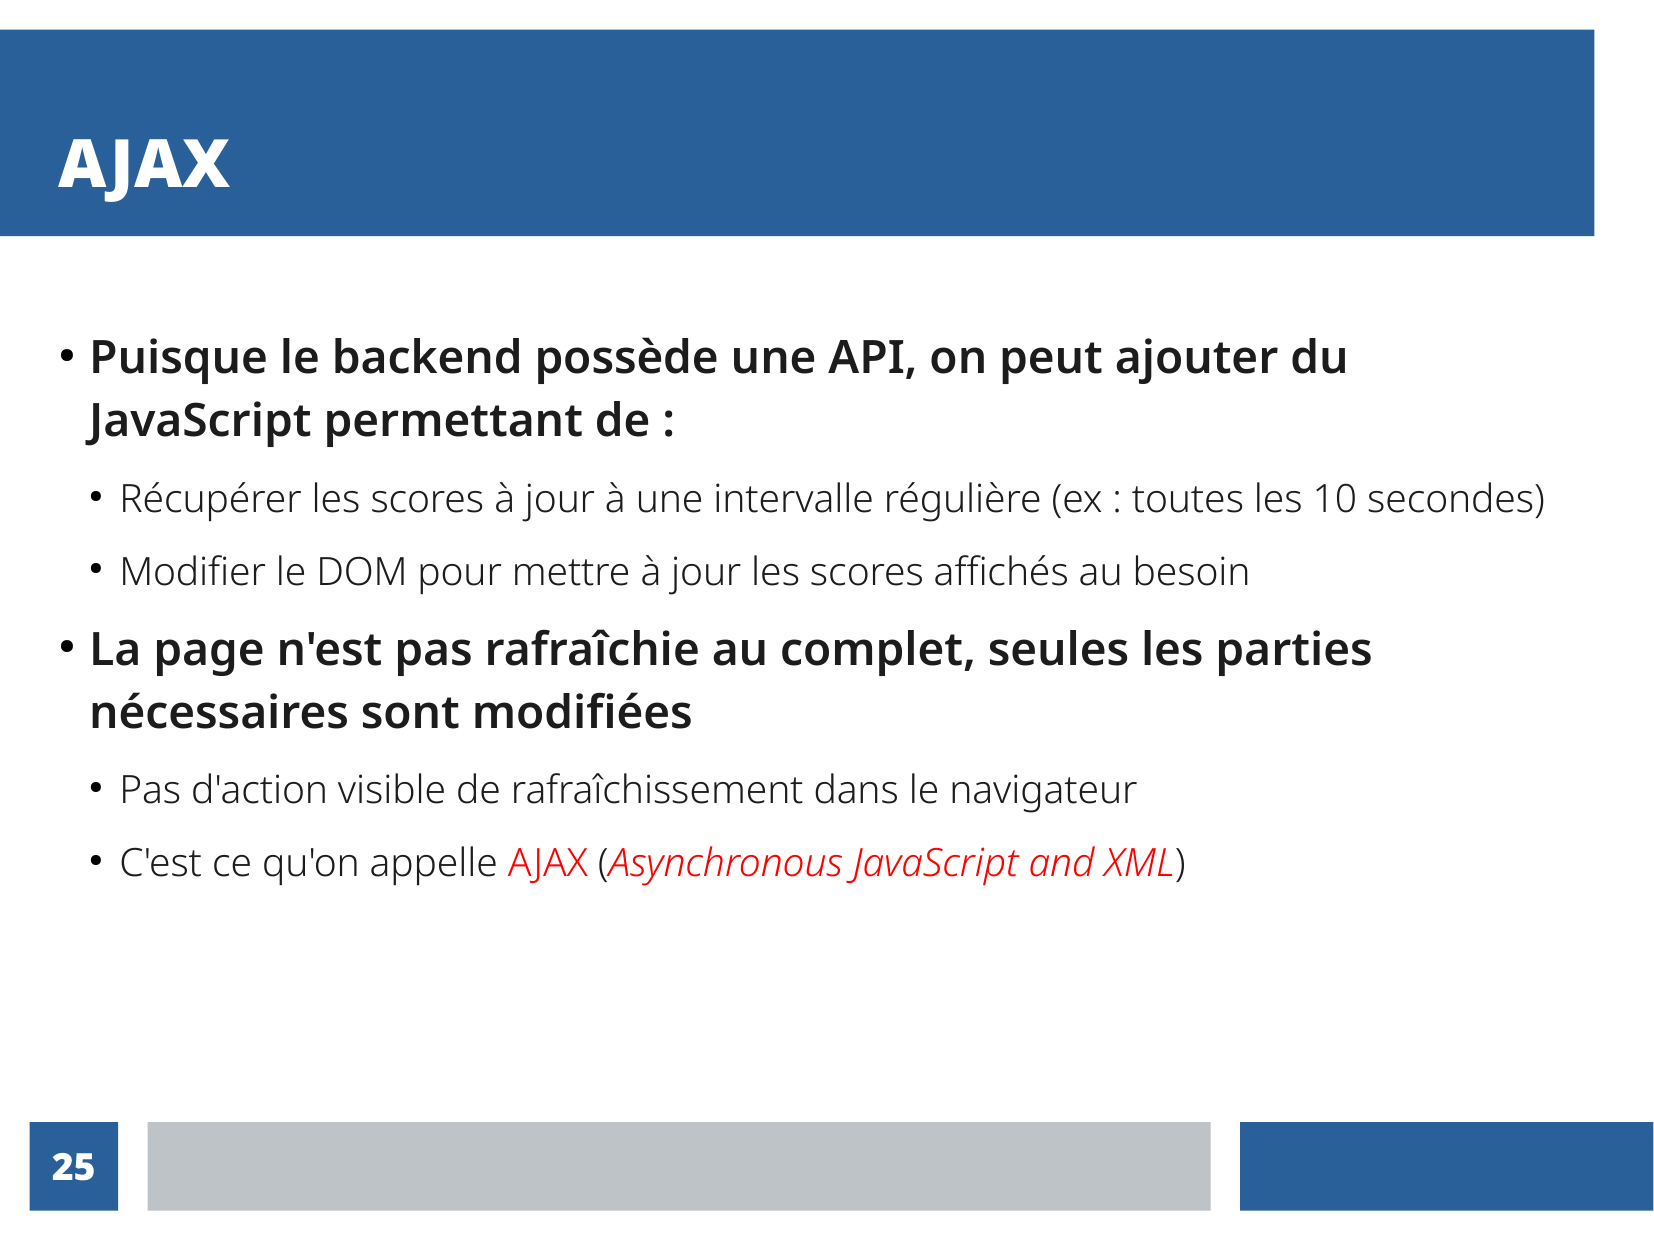

# AJAX
Puisque le backend possède une API, on peut ajouter du JavaScript permettant de :
Récupérer les scores à jour à une intervalle régulière (ex : toutes les 10 secondes)
Modifier le DOM pour mettre à jour les scores affichés au besoin
La page n'est pas rafraîchie au complet, seules les parties nécessaires sont modifiées
Pas d'action visible de rafraîchissement dans le navigateur
C'est ce qu'on appelle AJAX (Asynchronous JavaScript and XML)
25